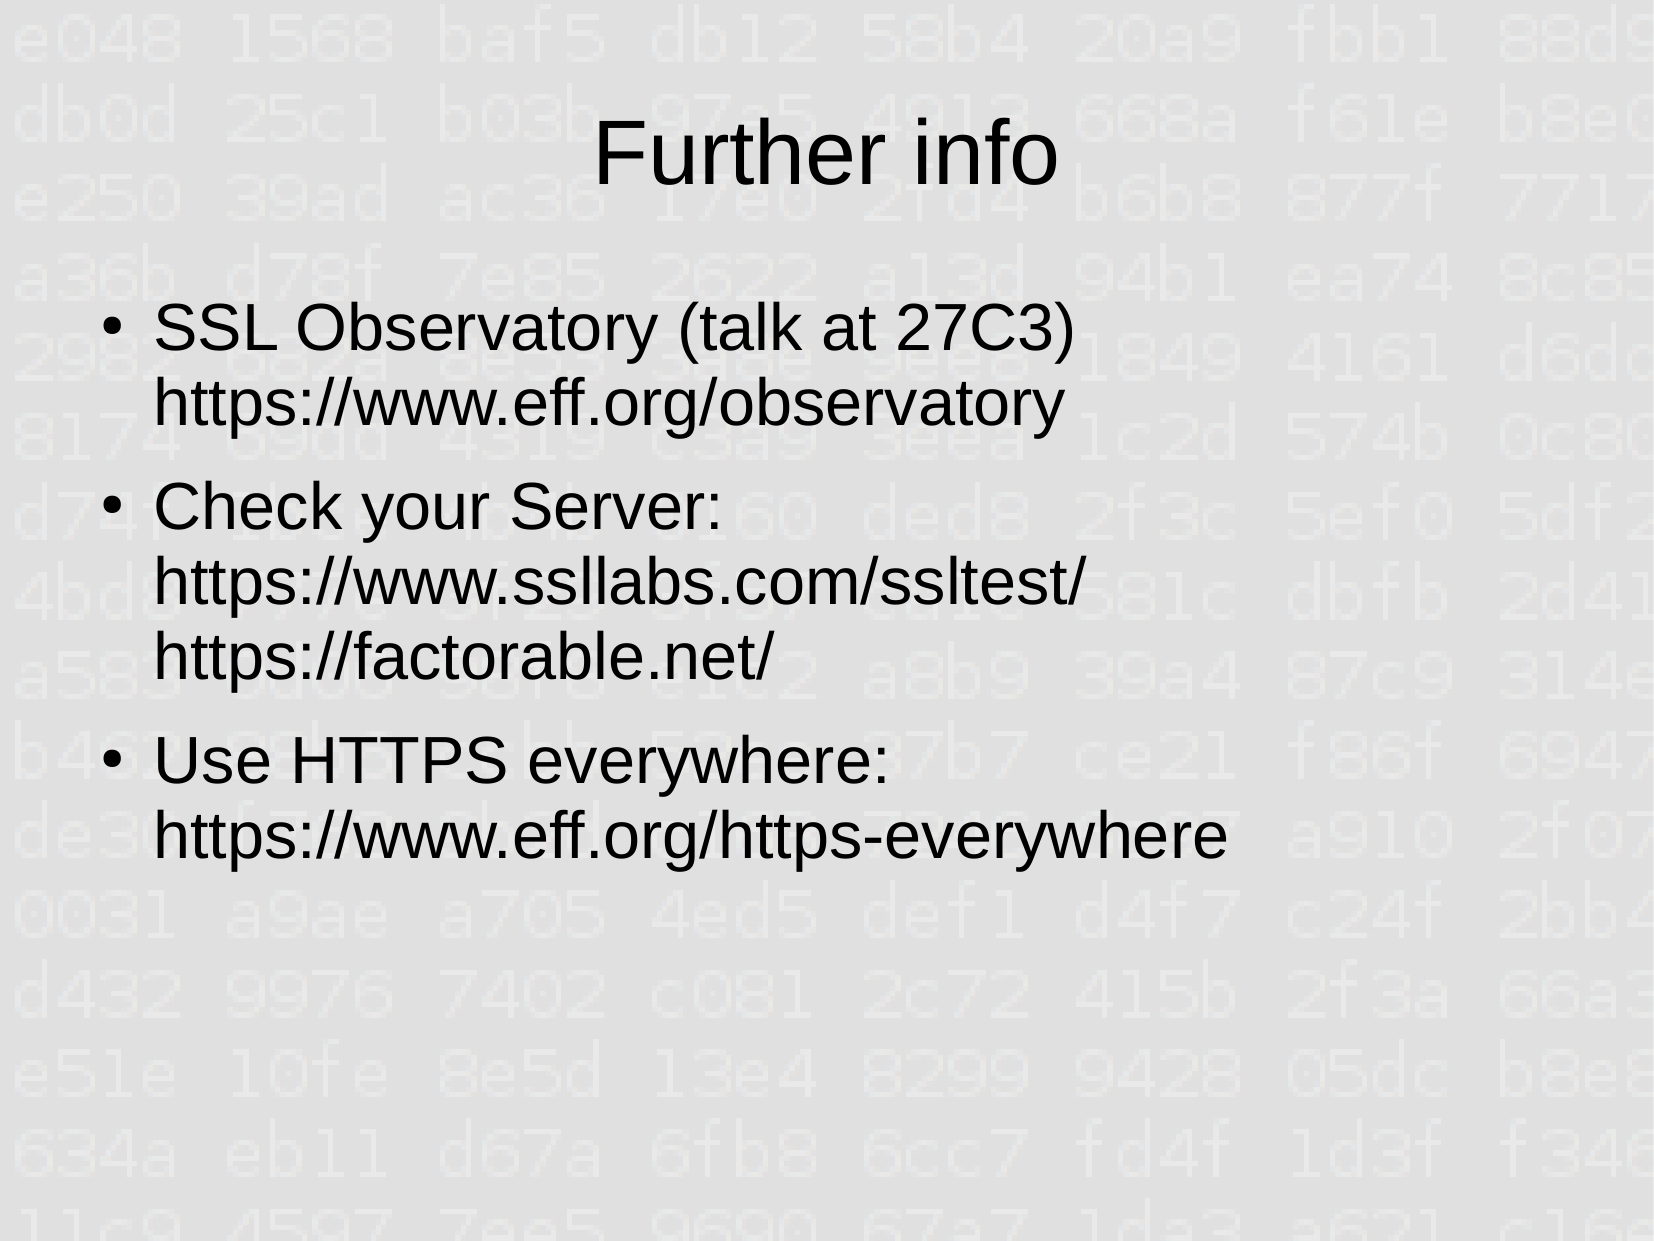

# Further info
SSL Observatory (talk at 27C3)
https://www.eff.org/observatory
Check your Server:
https://www.ssllabs.com/ssltest/
https://factorable.net/
Use HTTPS everywhere:
https://www.eff.org/https-everywhere